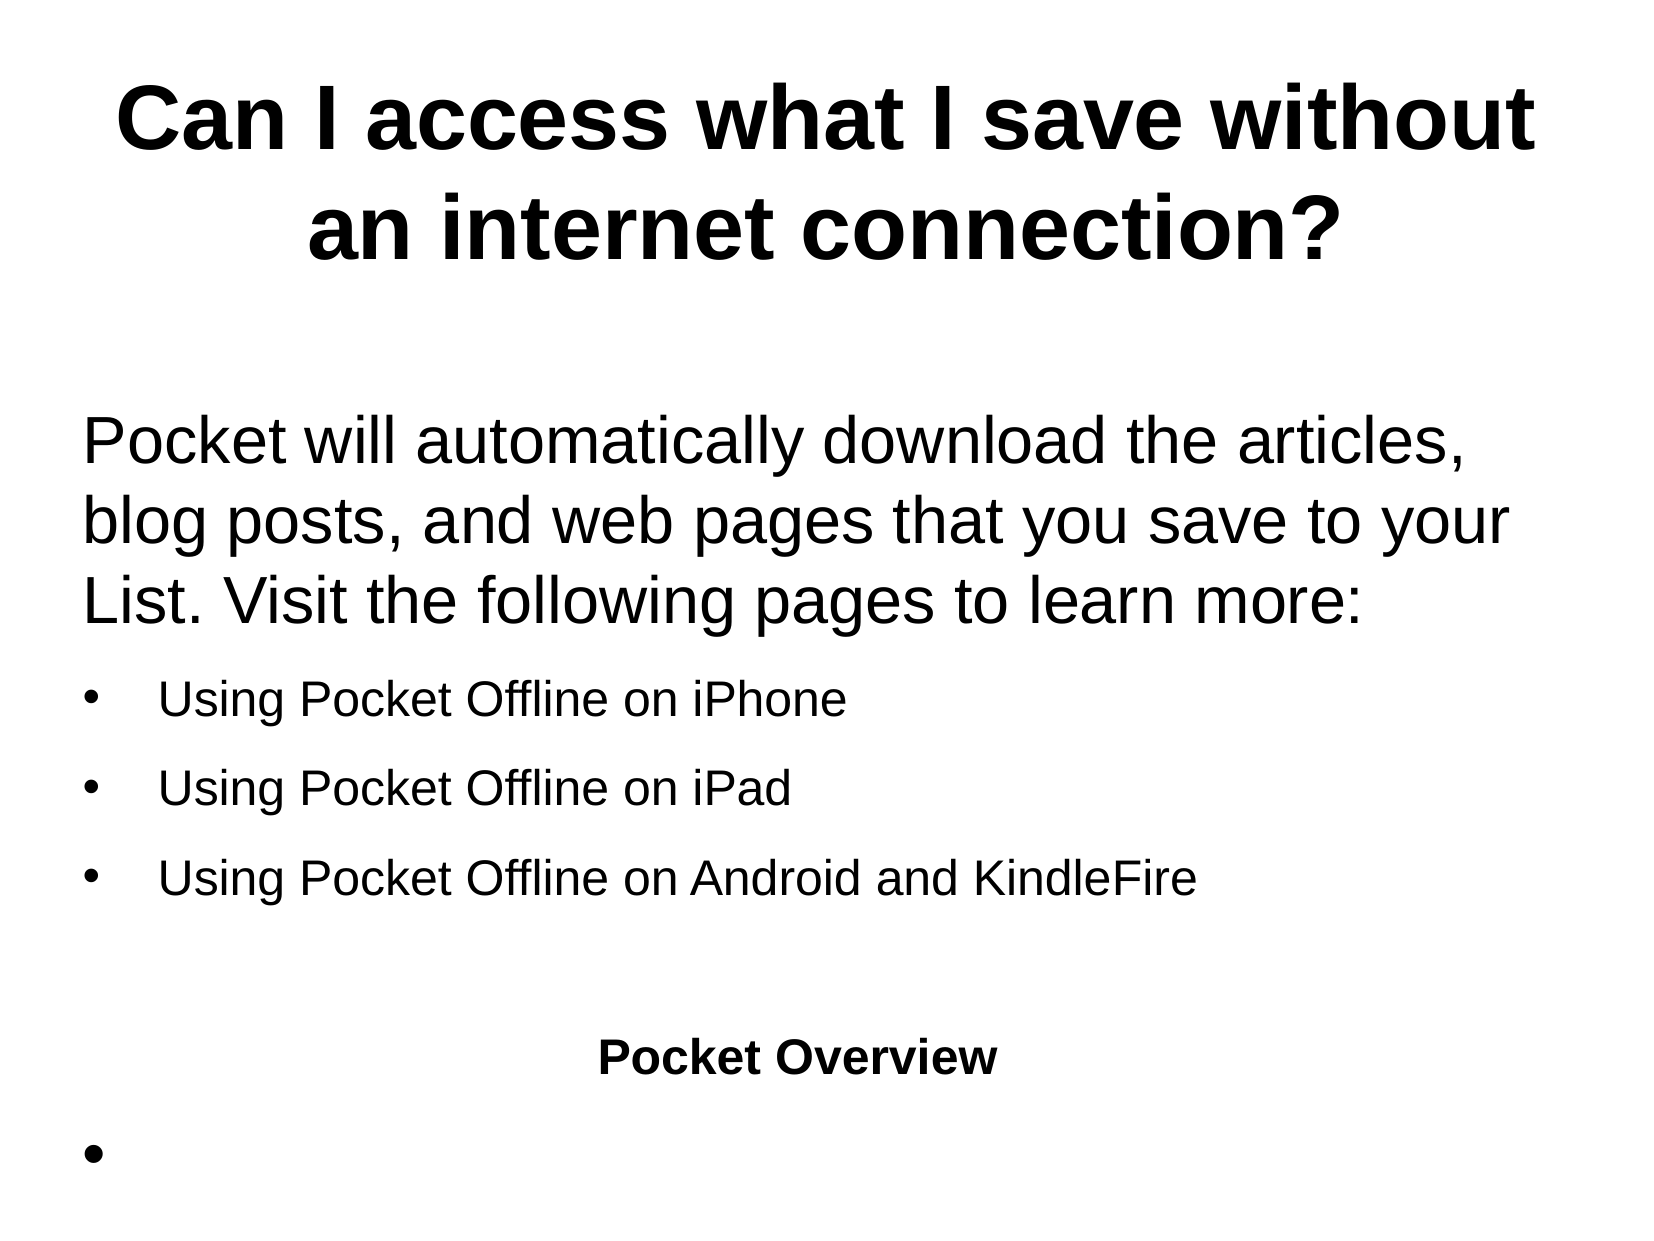

# Can I access what I save without an internet connection?
Pocket will automatically download the articles, blog posts, and web pages that you save to your List. Visit the following pages to learn more:
Using Pocket Offline on iPhone
Using Pocket Offline on iPad
Using Pocket Offline on Android and KindleFire
Pocket Overview